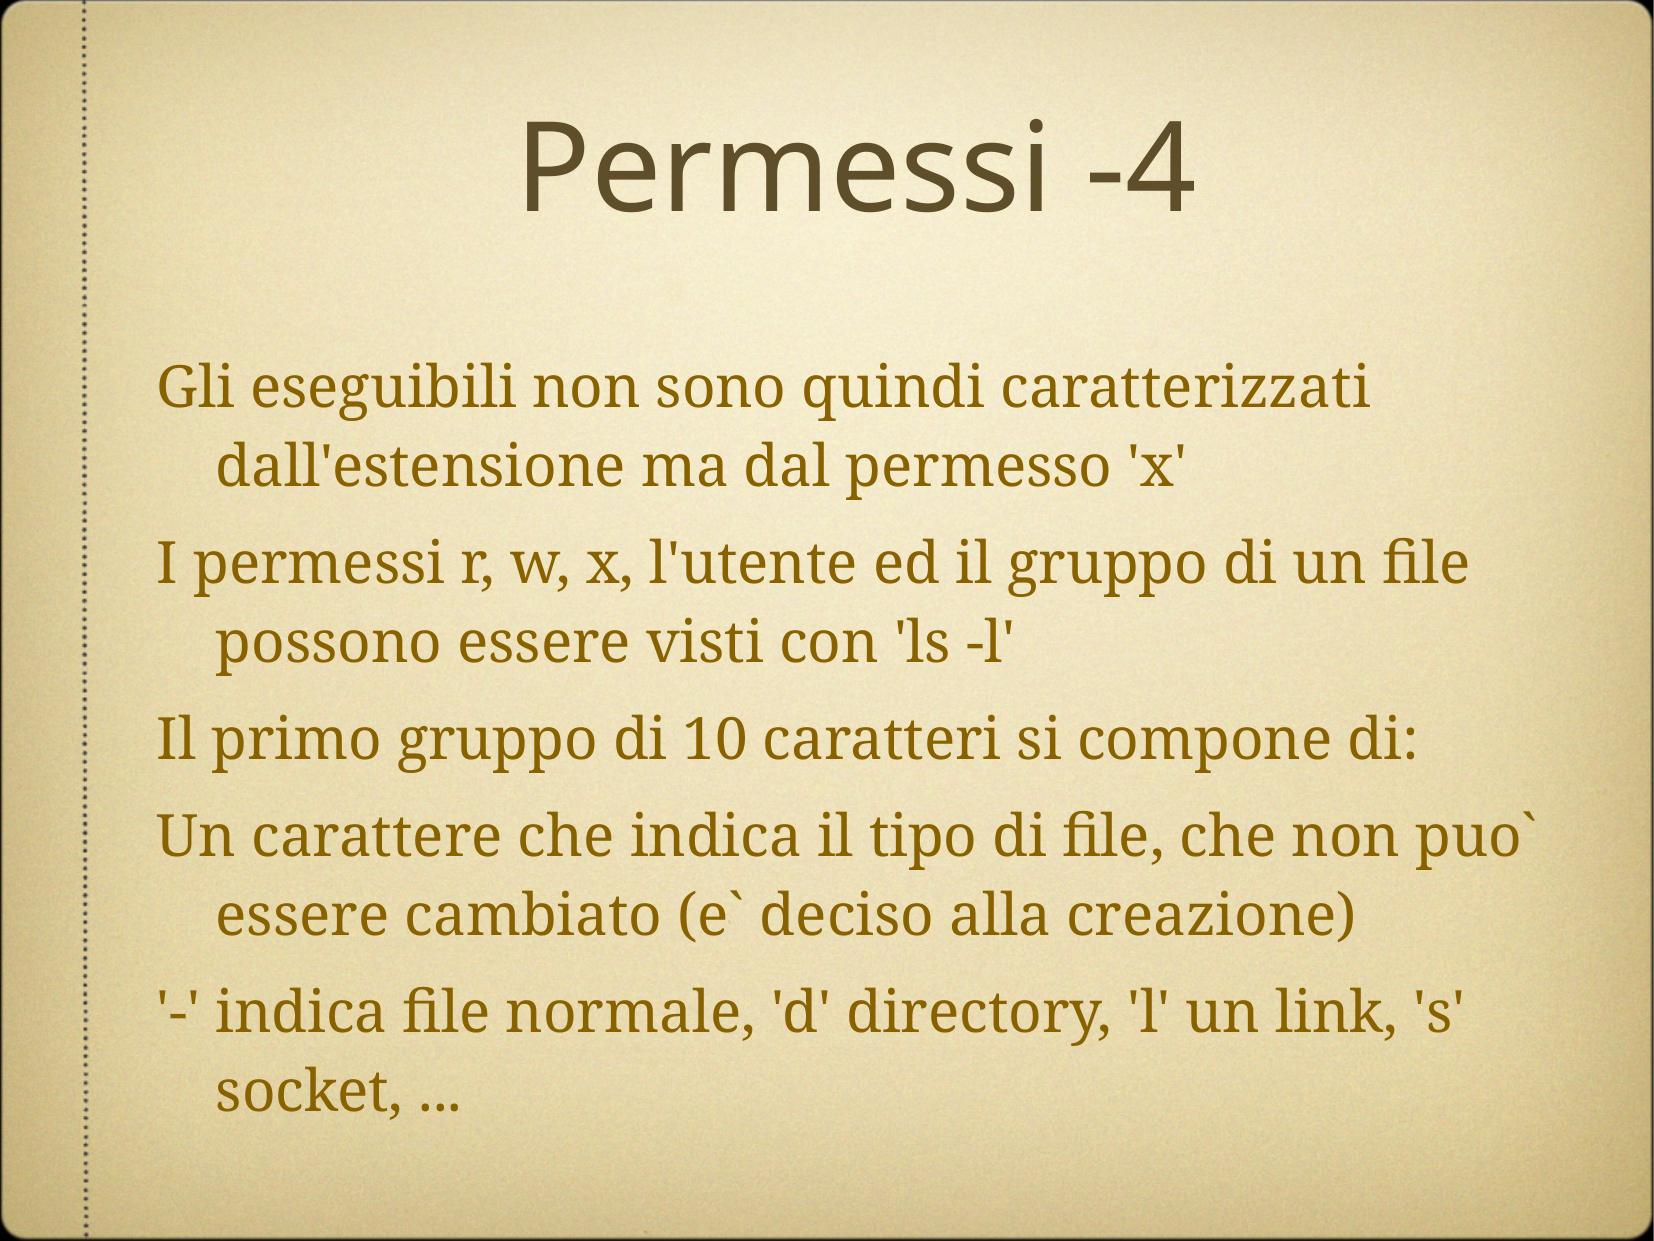

# Permessi -4
Gli eseguibili non sono quindi caratterizzati dall'estensione ma dal permesso 'x'
I permessi r, w, x, l'utente ed il gruppo di un file possono essere visti con 'ls -l'
Il primo gruppo di 10 caratteri si compone di:
Un carattere che indica il tipo di file, che non puo` essere cambiato (e` deciso alla creazione)
'-' indica file normale, 'd' directory, 'l' un link, 's' socket, ...